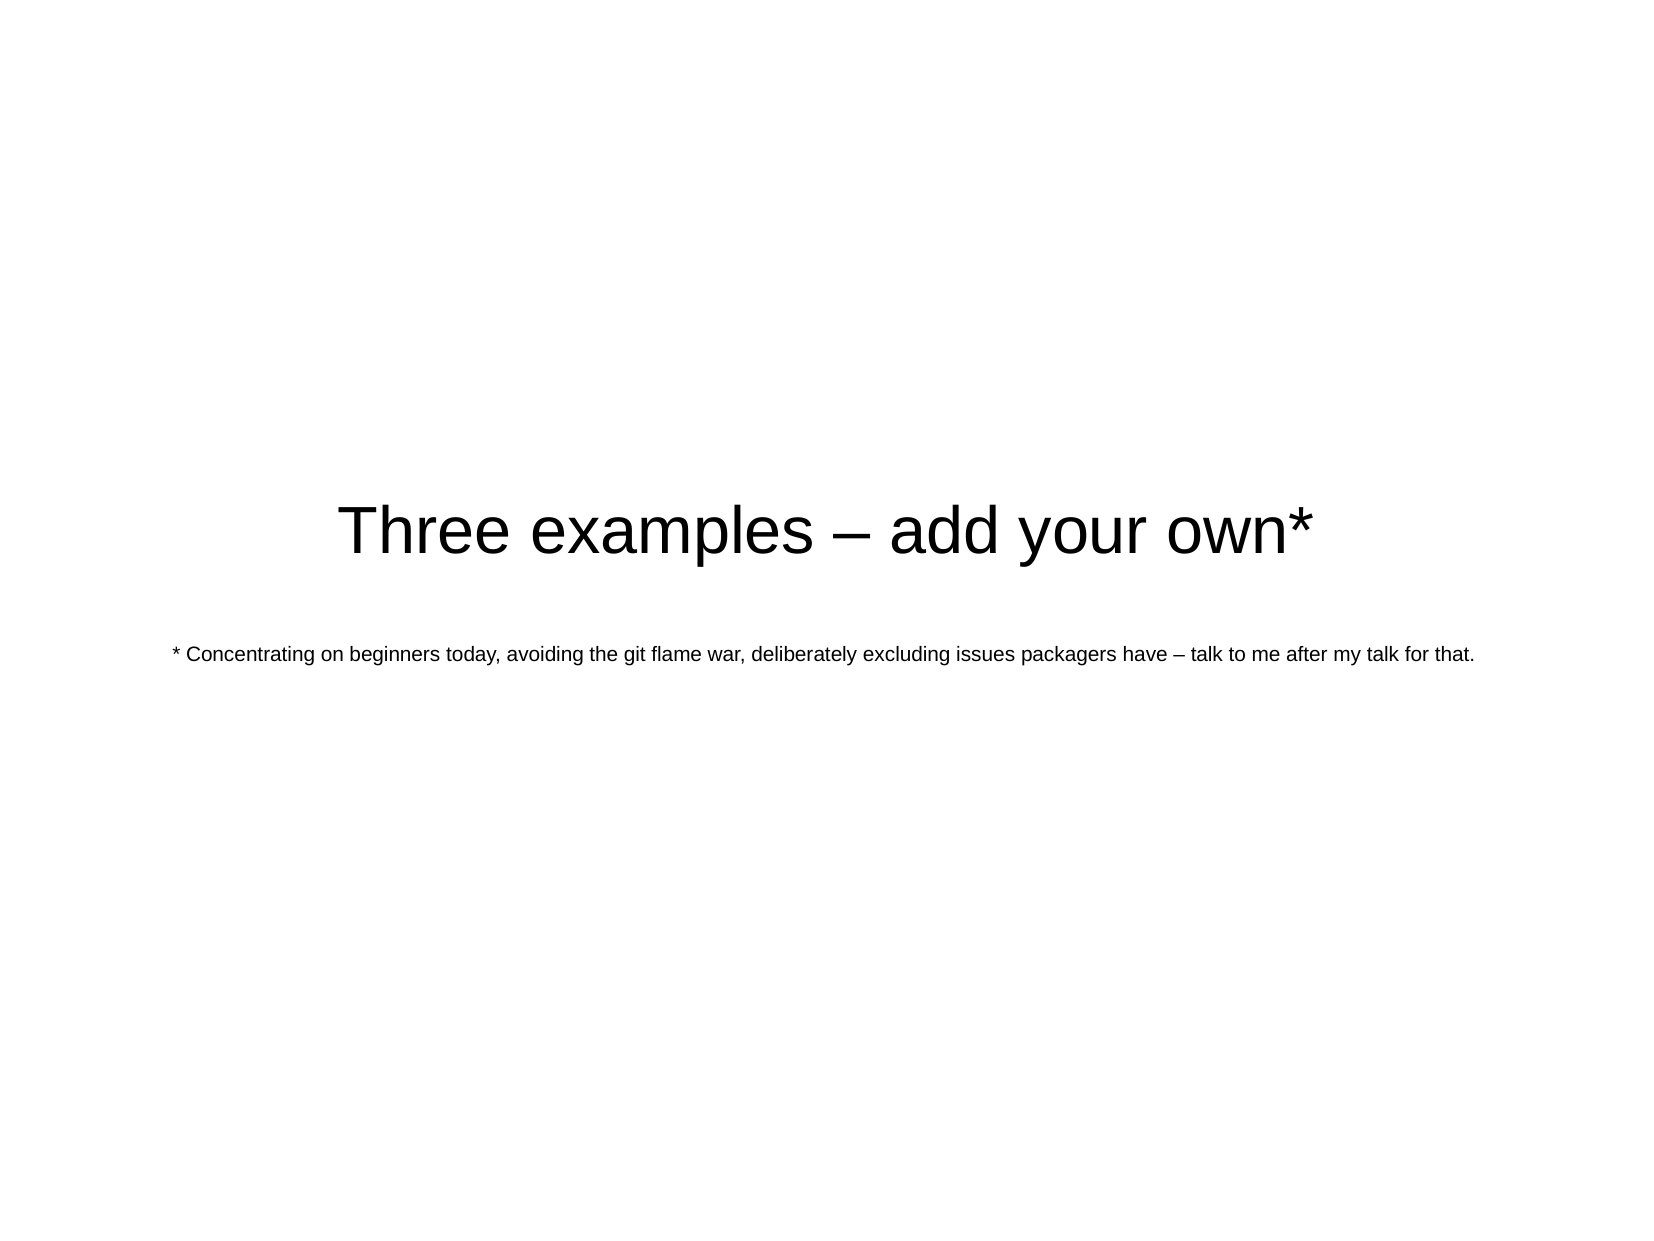

# Three examples – add your own*
* Concentrating on beginners today, avoiding the git flame war, deliberately excluding issues packagers have – talk to me after my talk for that.